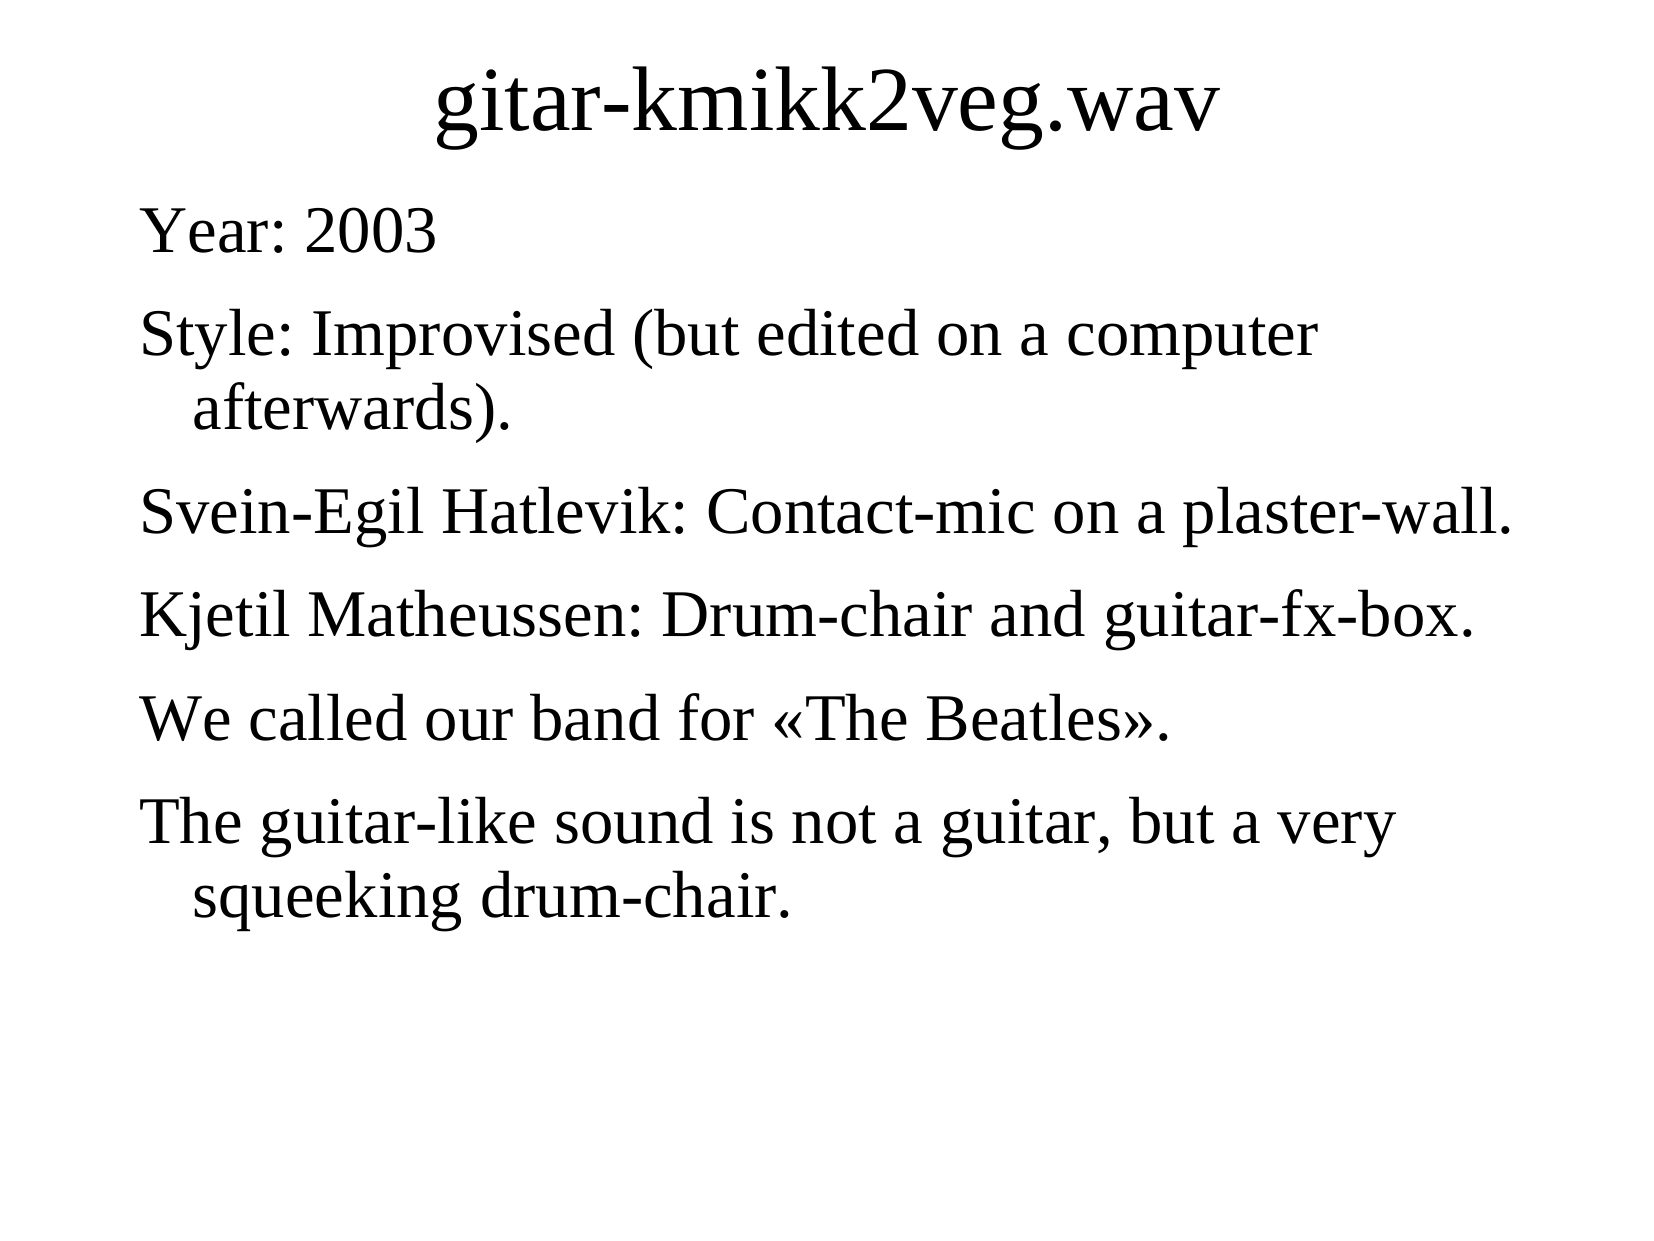

# gitar-kmikk2veg.wav
Year: 2003
Style: Improvised (but edited on a computer afterwards).
Svein-Egil Hatlevik: Contact-mic on a plaster-wall.
Kjetil Matheussen: Drum-chair and guitar-fx-box.
We called our band for «The Beatles».
The guitar-like sound is not a guitar, but a very squeeking drum-chair.